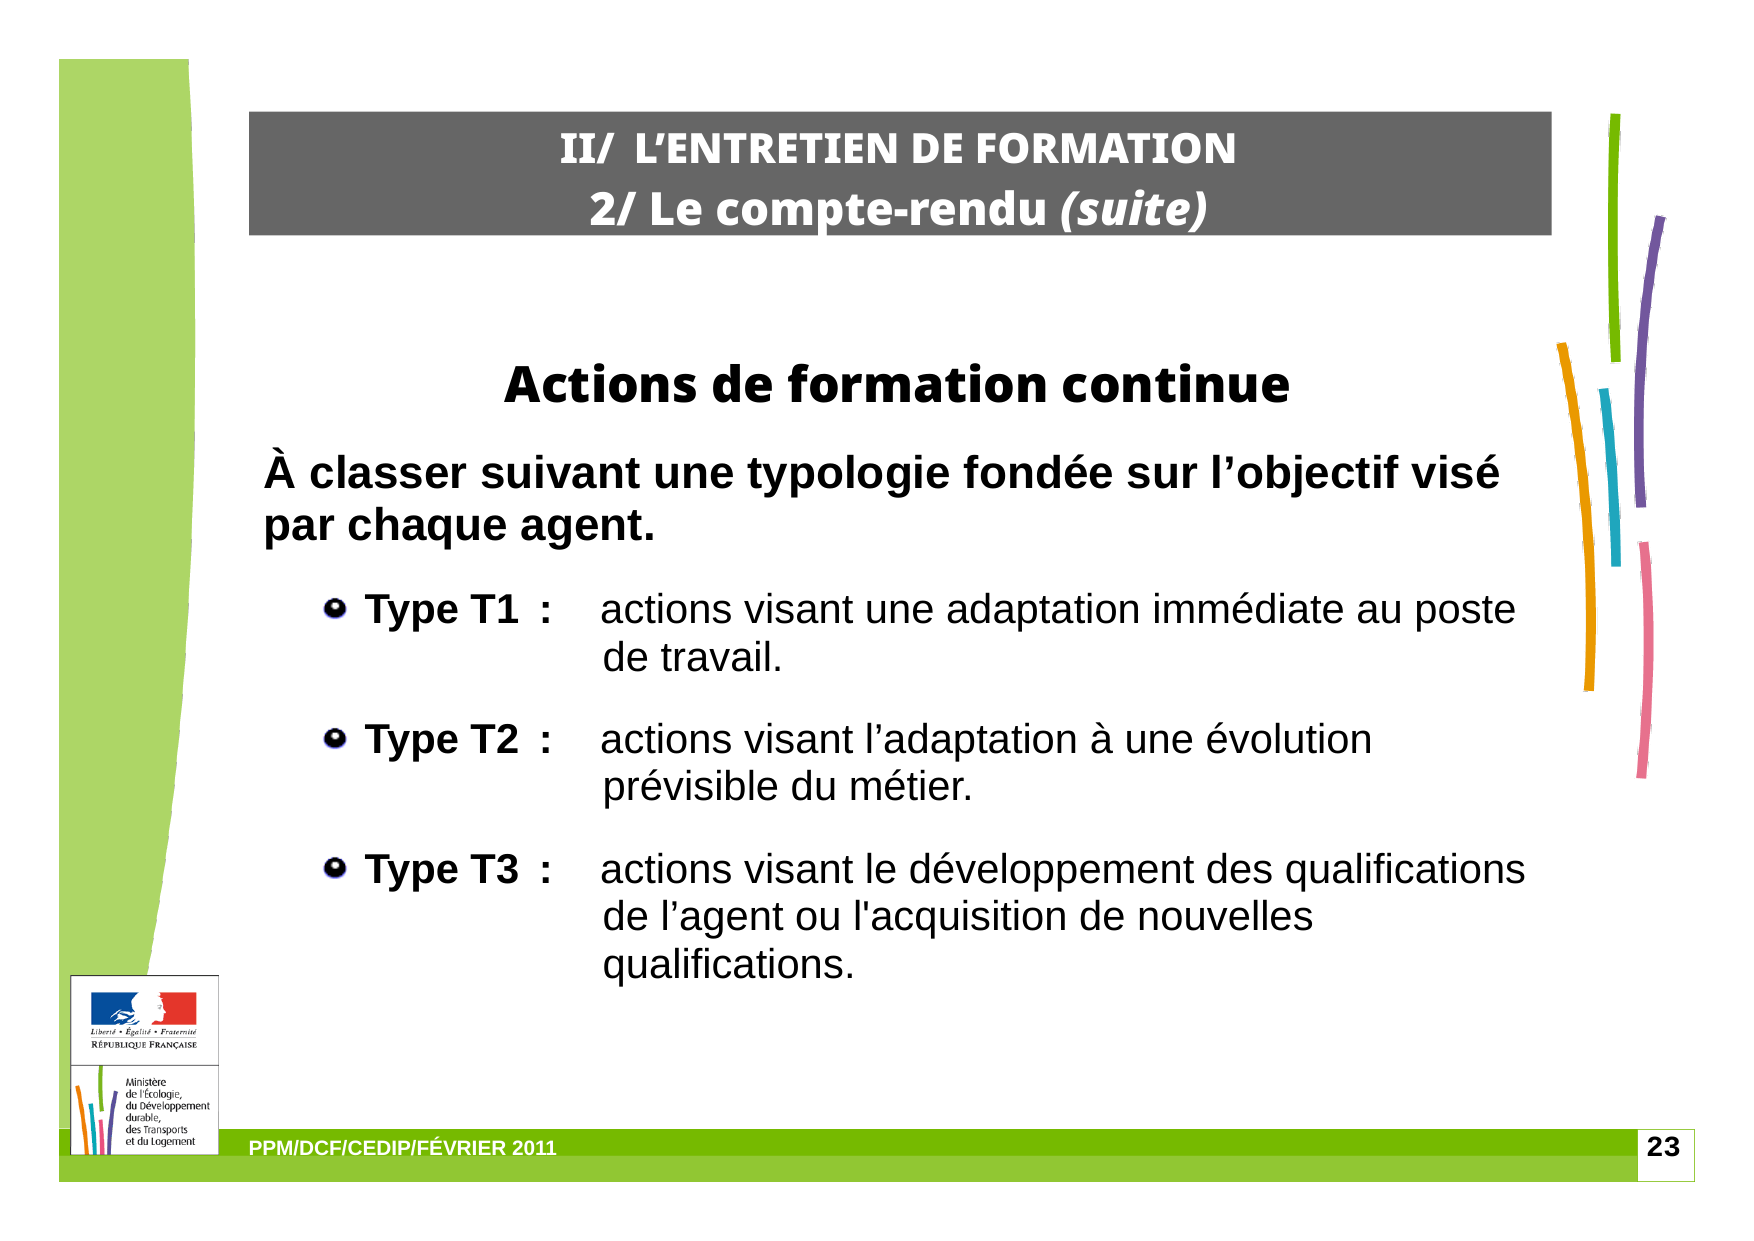

II/	L’ENTRETIEN DE FORMATION
2/ Le compte-rendu (suite)
Actions de formation continue
À classer suivant une typologie fondée sur l’objectif visé par chaque agent.
Type T1	:	actions visant une adaptation immédiate au poste de travail.
Type T2	:	actions visant l’adaptation à une évolution prévisible du métier.
Type T3	:	actions visant le développement des qualifications de l’agent ou l'acquisition de nouvelles qualifications.
PPM/DCF/CEDIP/FÉVRIER 2011
23